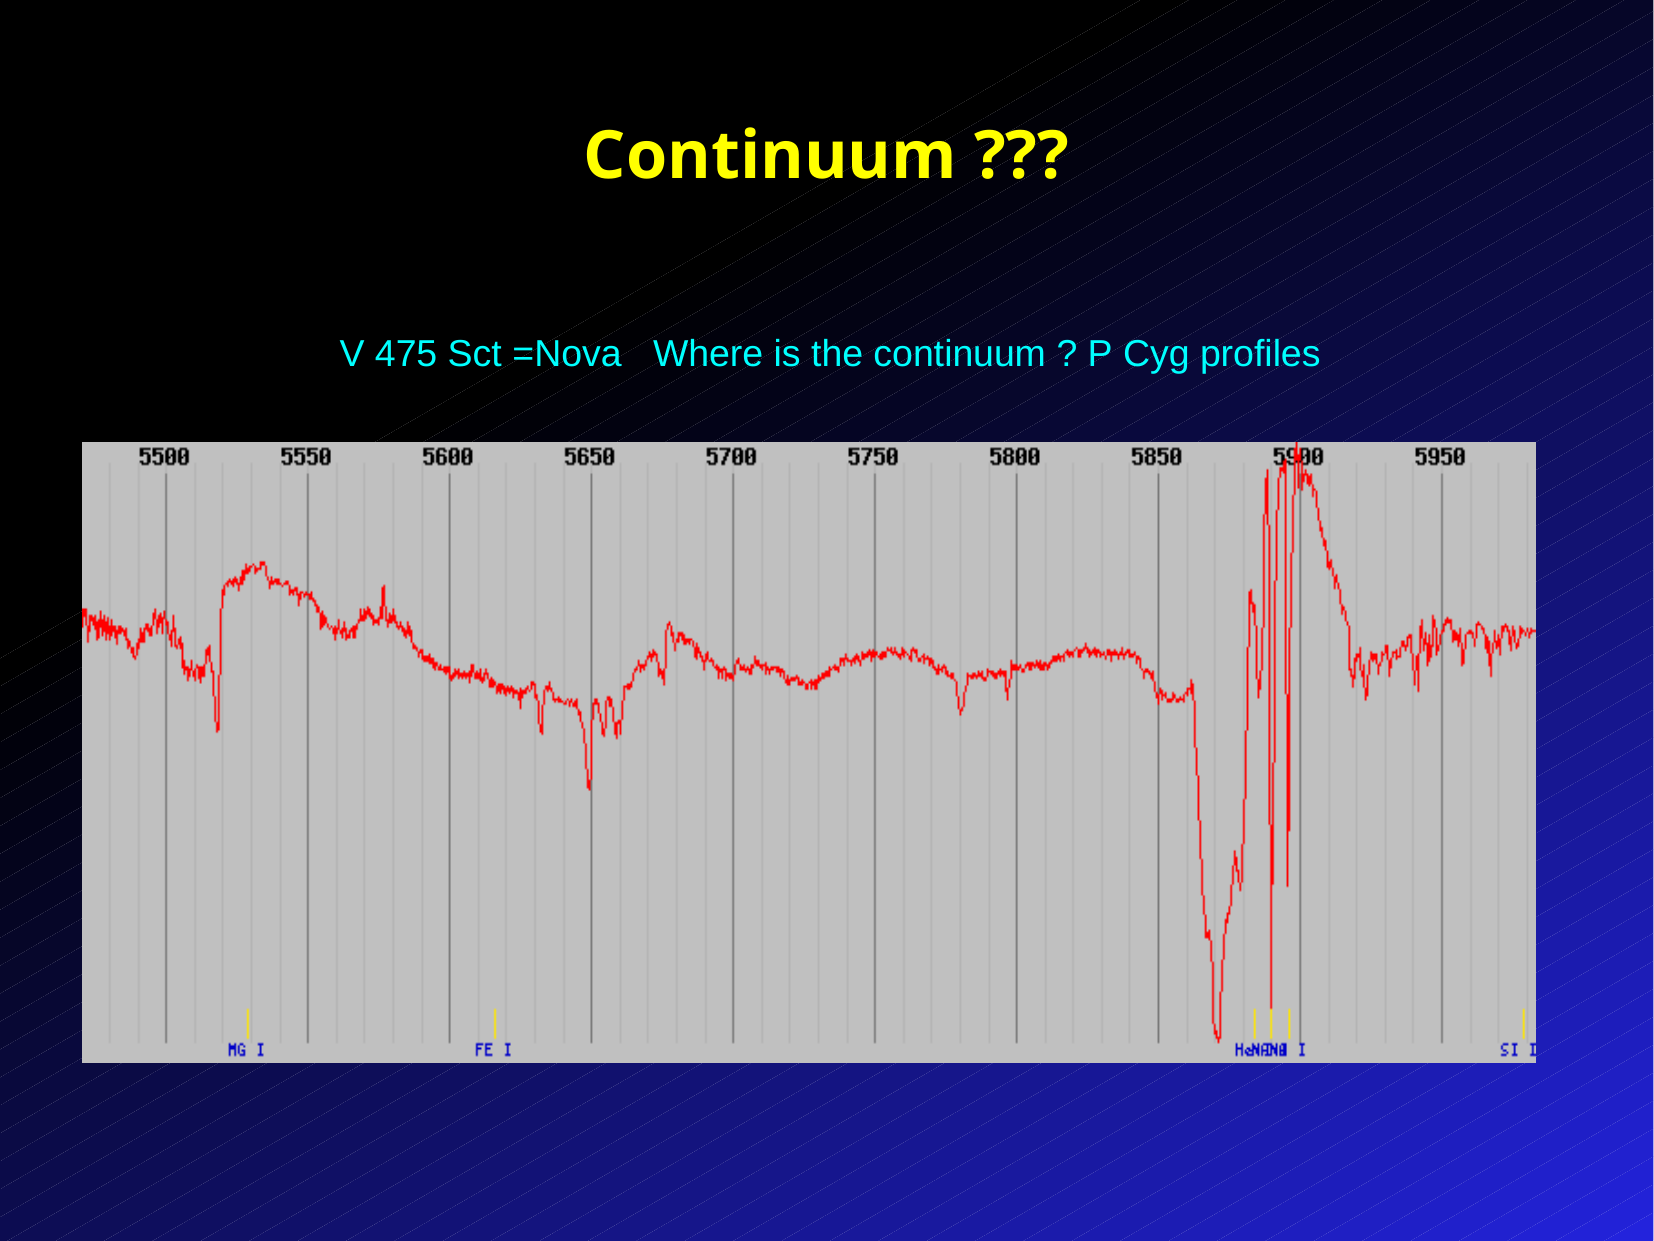

# Continuum ???
V 475 Sct =Nova Where is the continuum ? P Cyg profiles